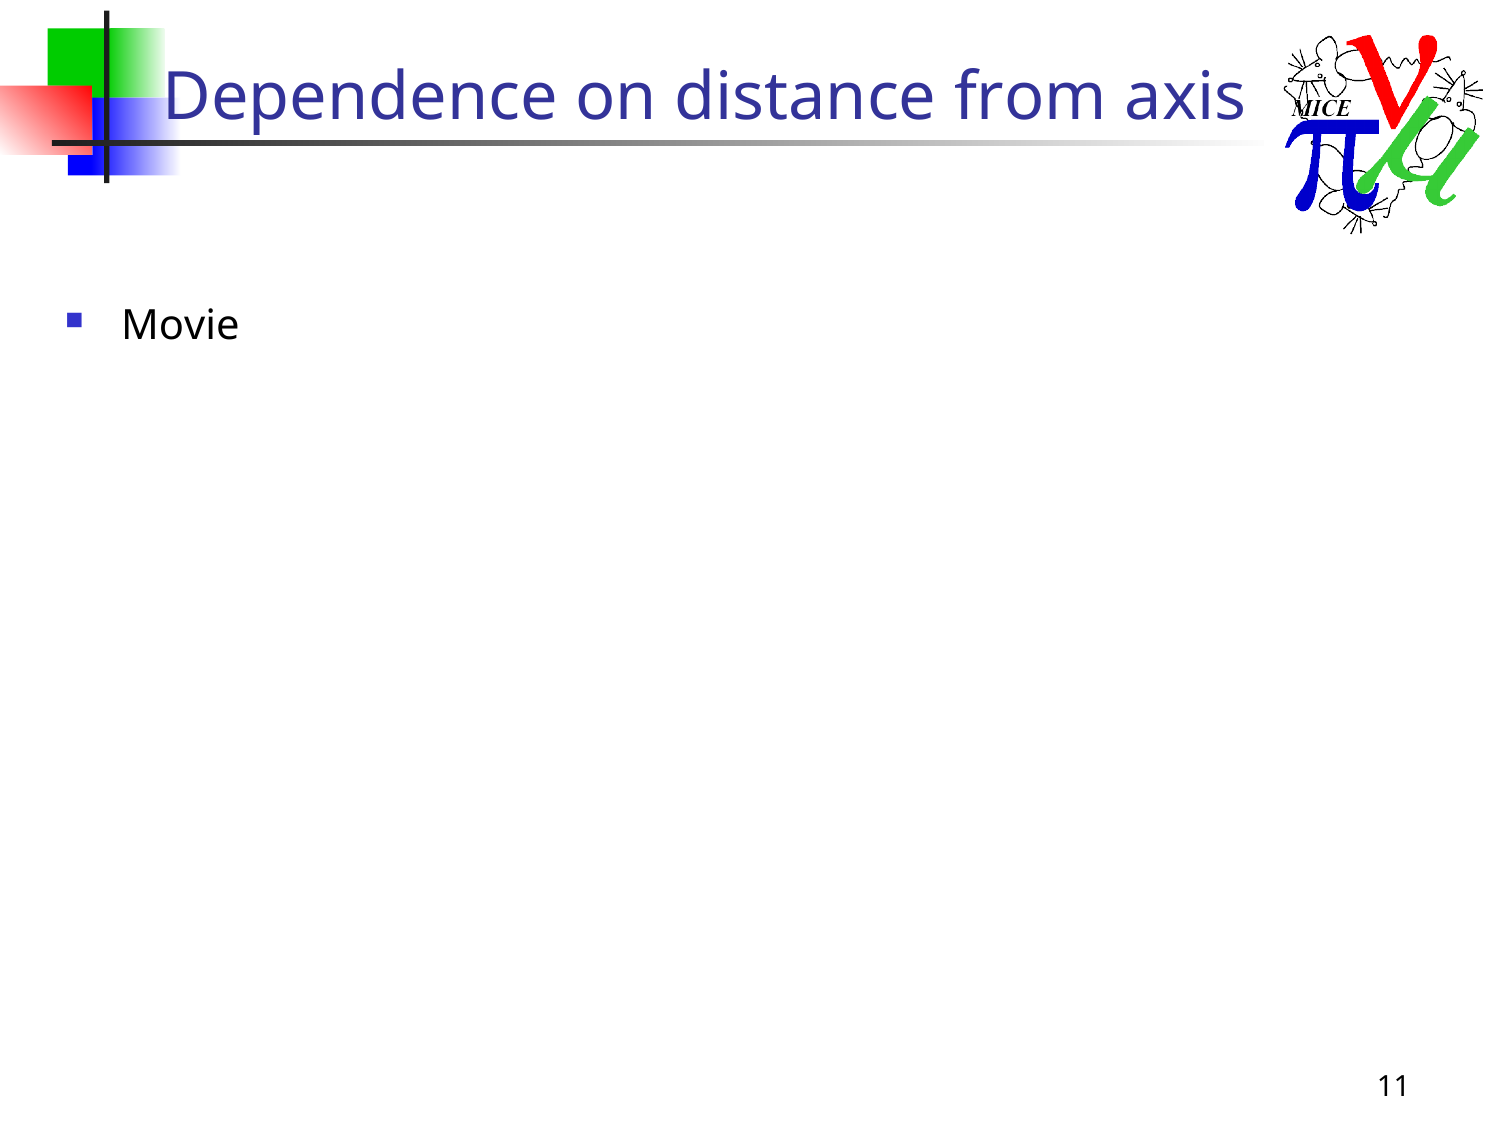

# Dependence on distance from axis
Movie
11